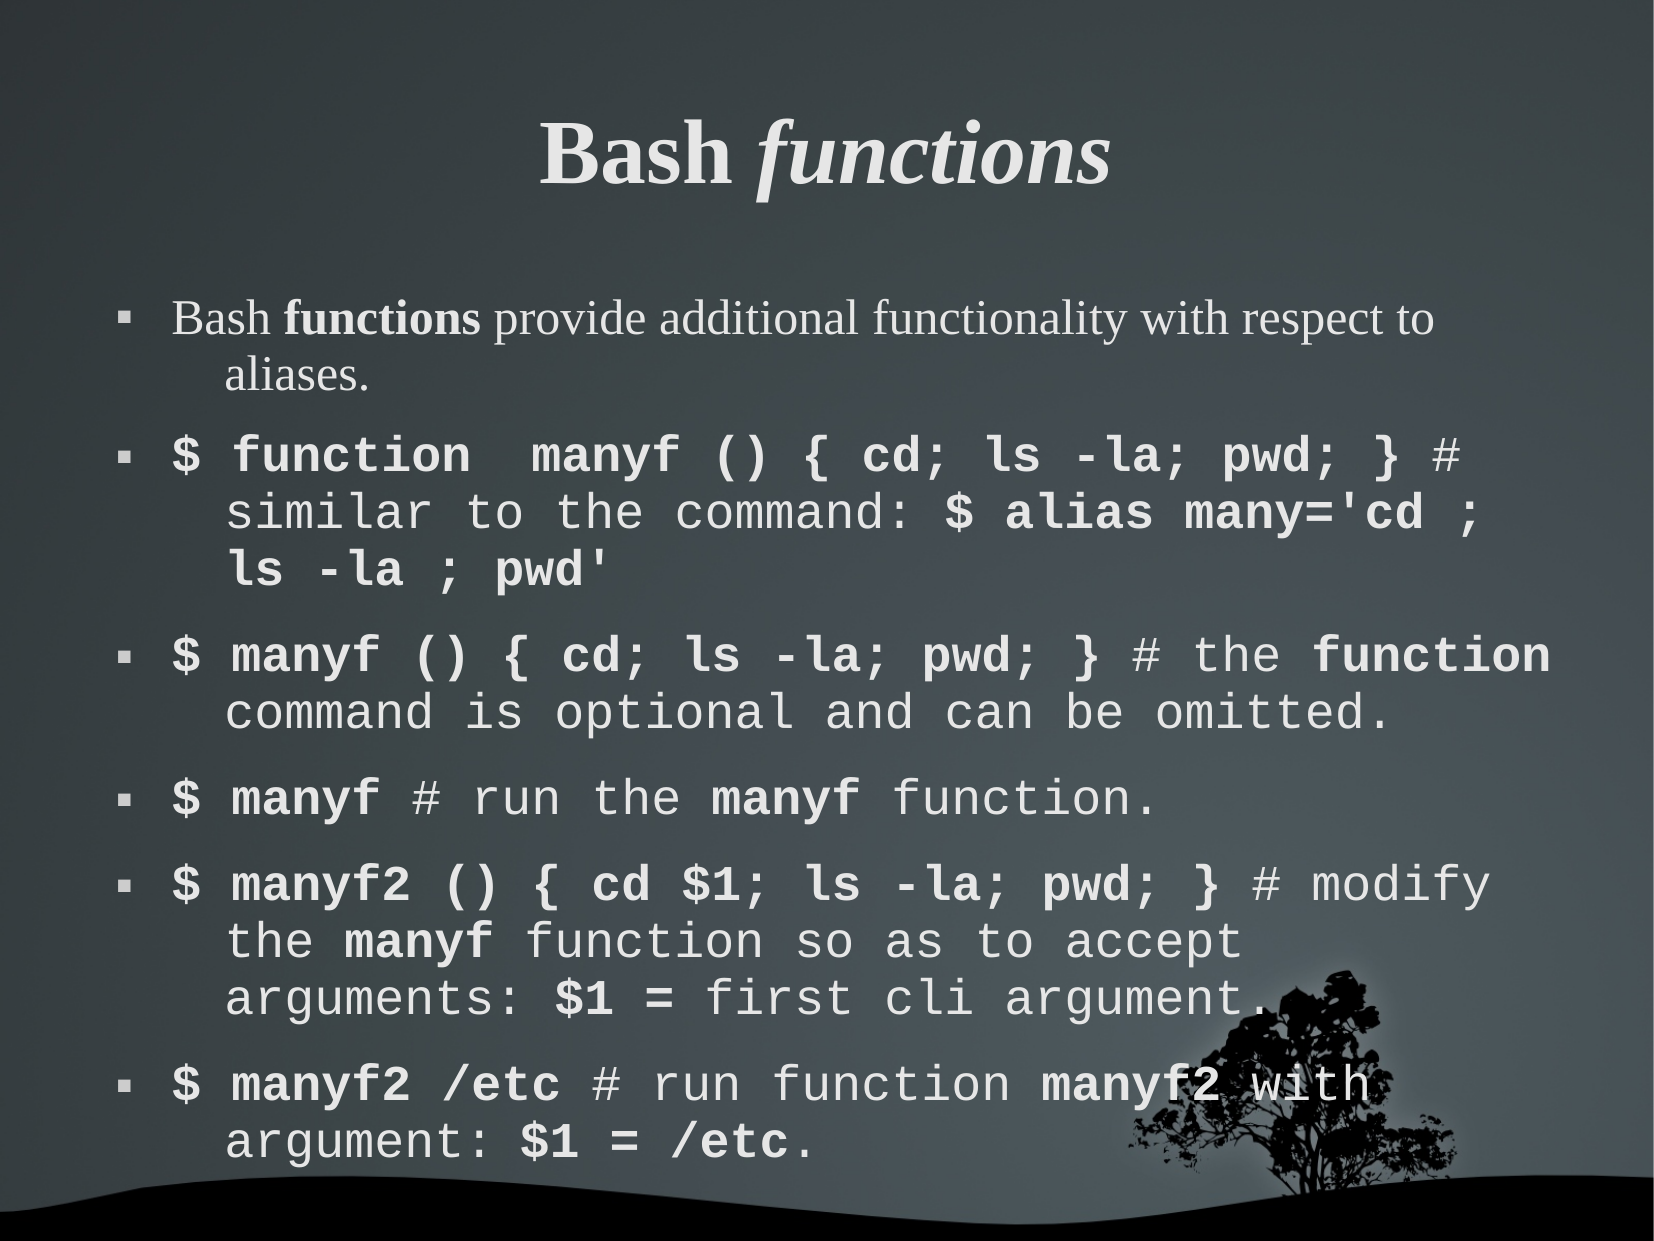

# Bash functions
Bash functions provide additional functionality with respect to aliases.
$ function manyf () { cd; ls -la; pwd; } # similar to the command: $ alias many='cd ; ls -la ; pwd'
$ manyf () { cd; ls -la; pwd; } # the function command is optional and can be omitted.
$ manyf # run the manyf function.
$ manyf2 () { cd $1; ls -la; pwd; } # modify the manyf function so as to accept arguments: $1 = first cli argument.
$ manyf2 /etc # run function manyf2 with argument:	$1 = /etc.